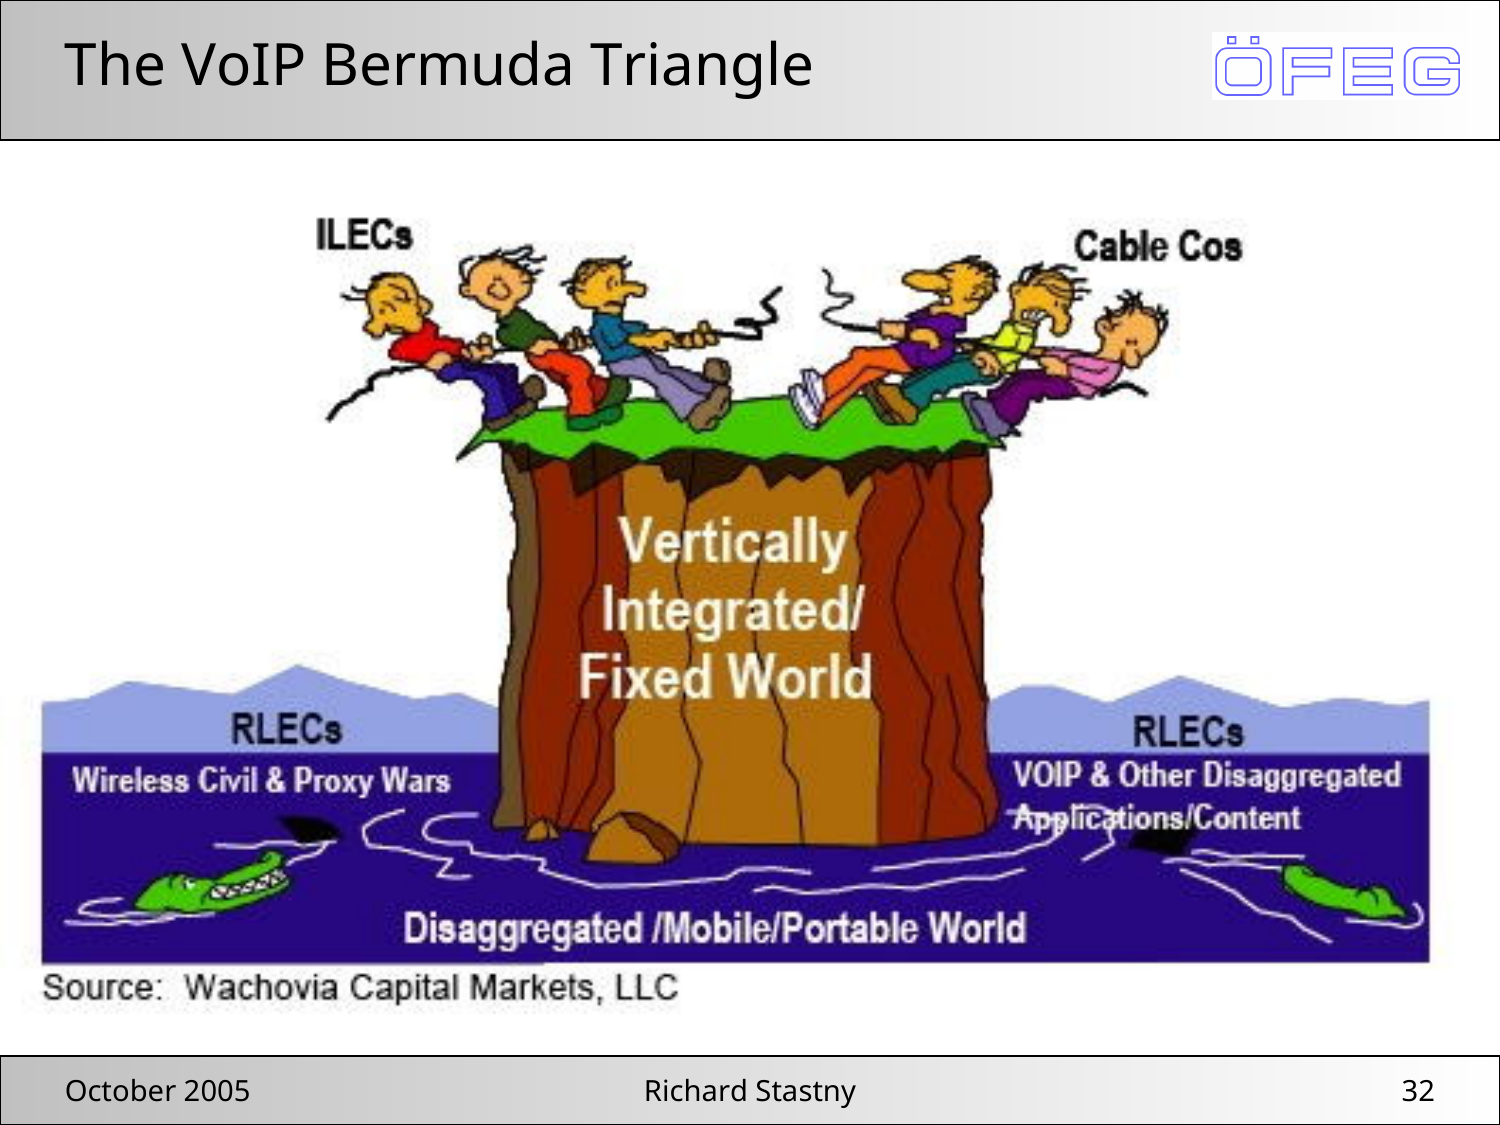

# The VoIP Bermuda Triangle
October 2005
Richard Stastny
32